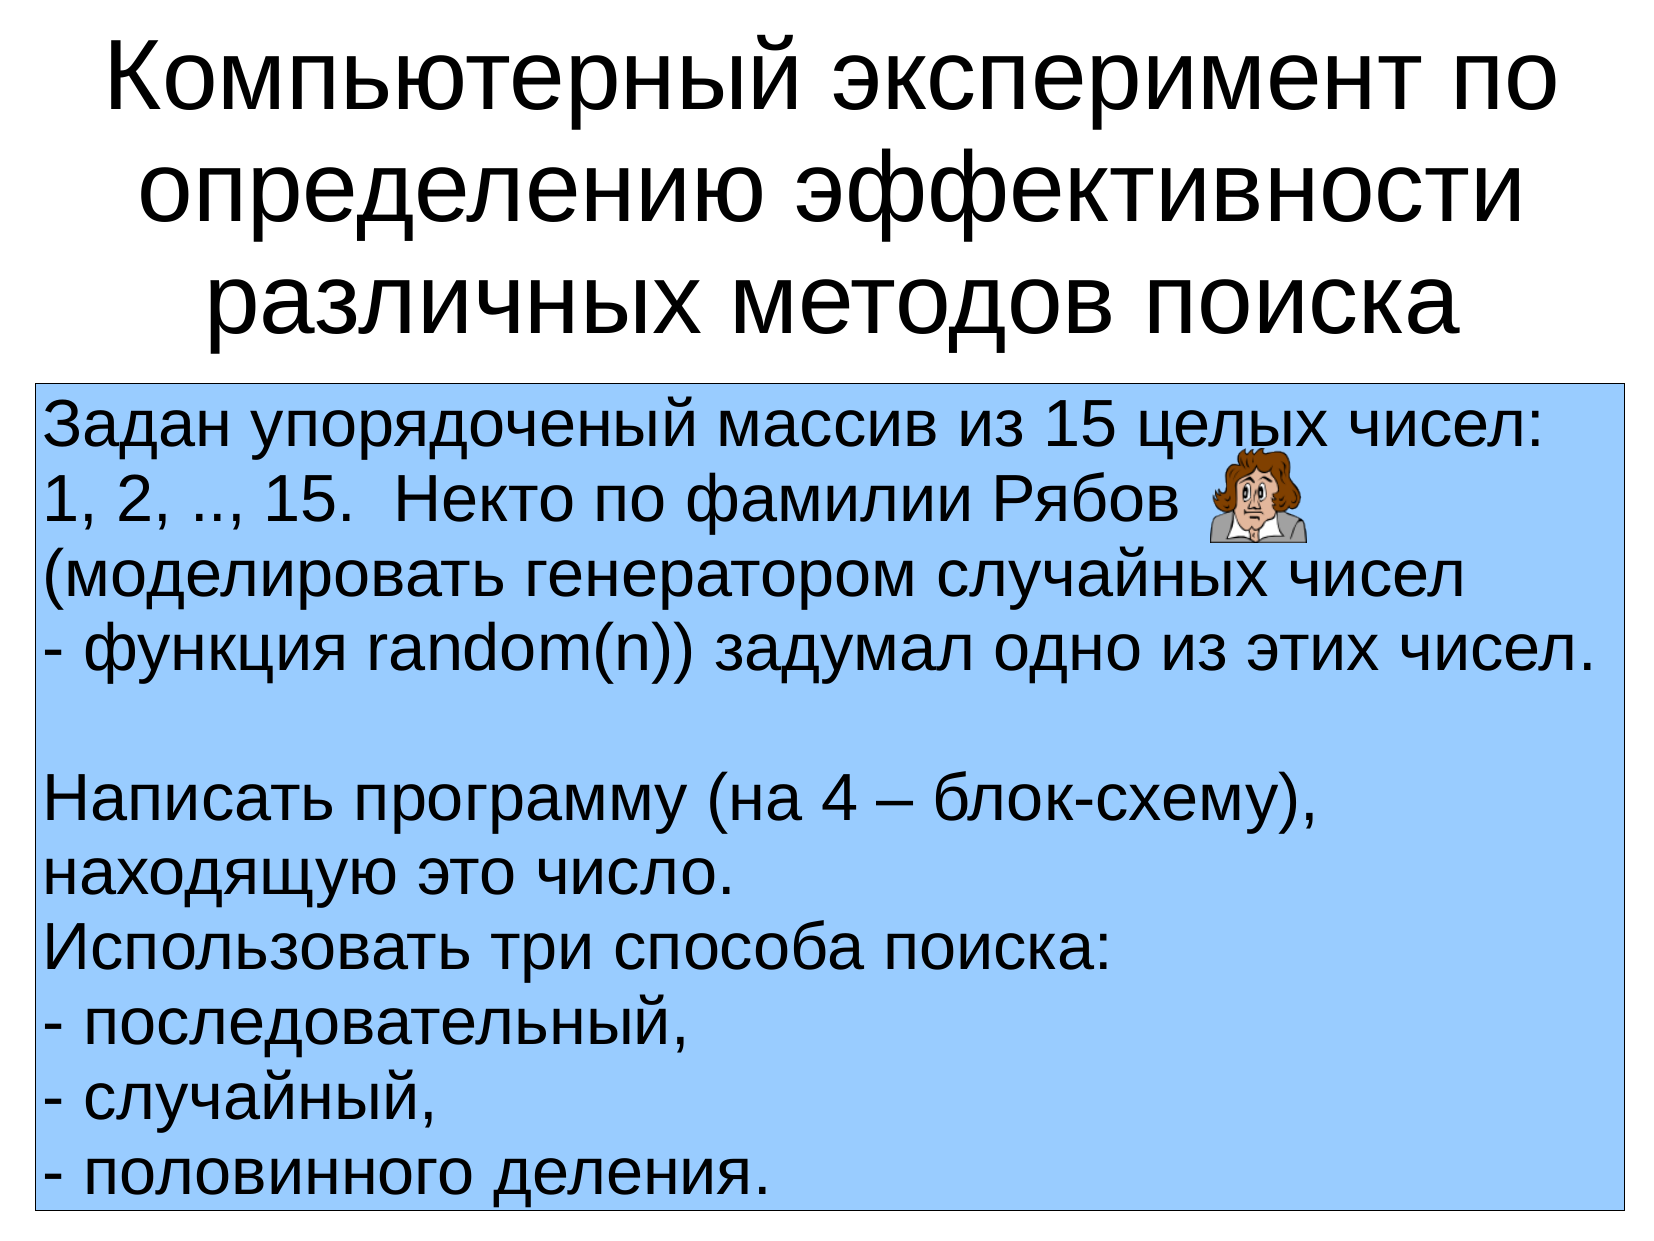

Компьютерный эксперимент по определению эффективности различных методов поиска
Задан упорядоченый массив из 15 целых чисел:
1, 2, .., 15. Некто по фамилии Рябов
(моделировать генератором случайных чисел
- функция random(n)) задумал одно из этих чисел.
Написать программу (на 4 – блок-схему),
находящую это число.
Использовать три способа поиска:
- последовательный,
- случайный,
- половинного деления.